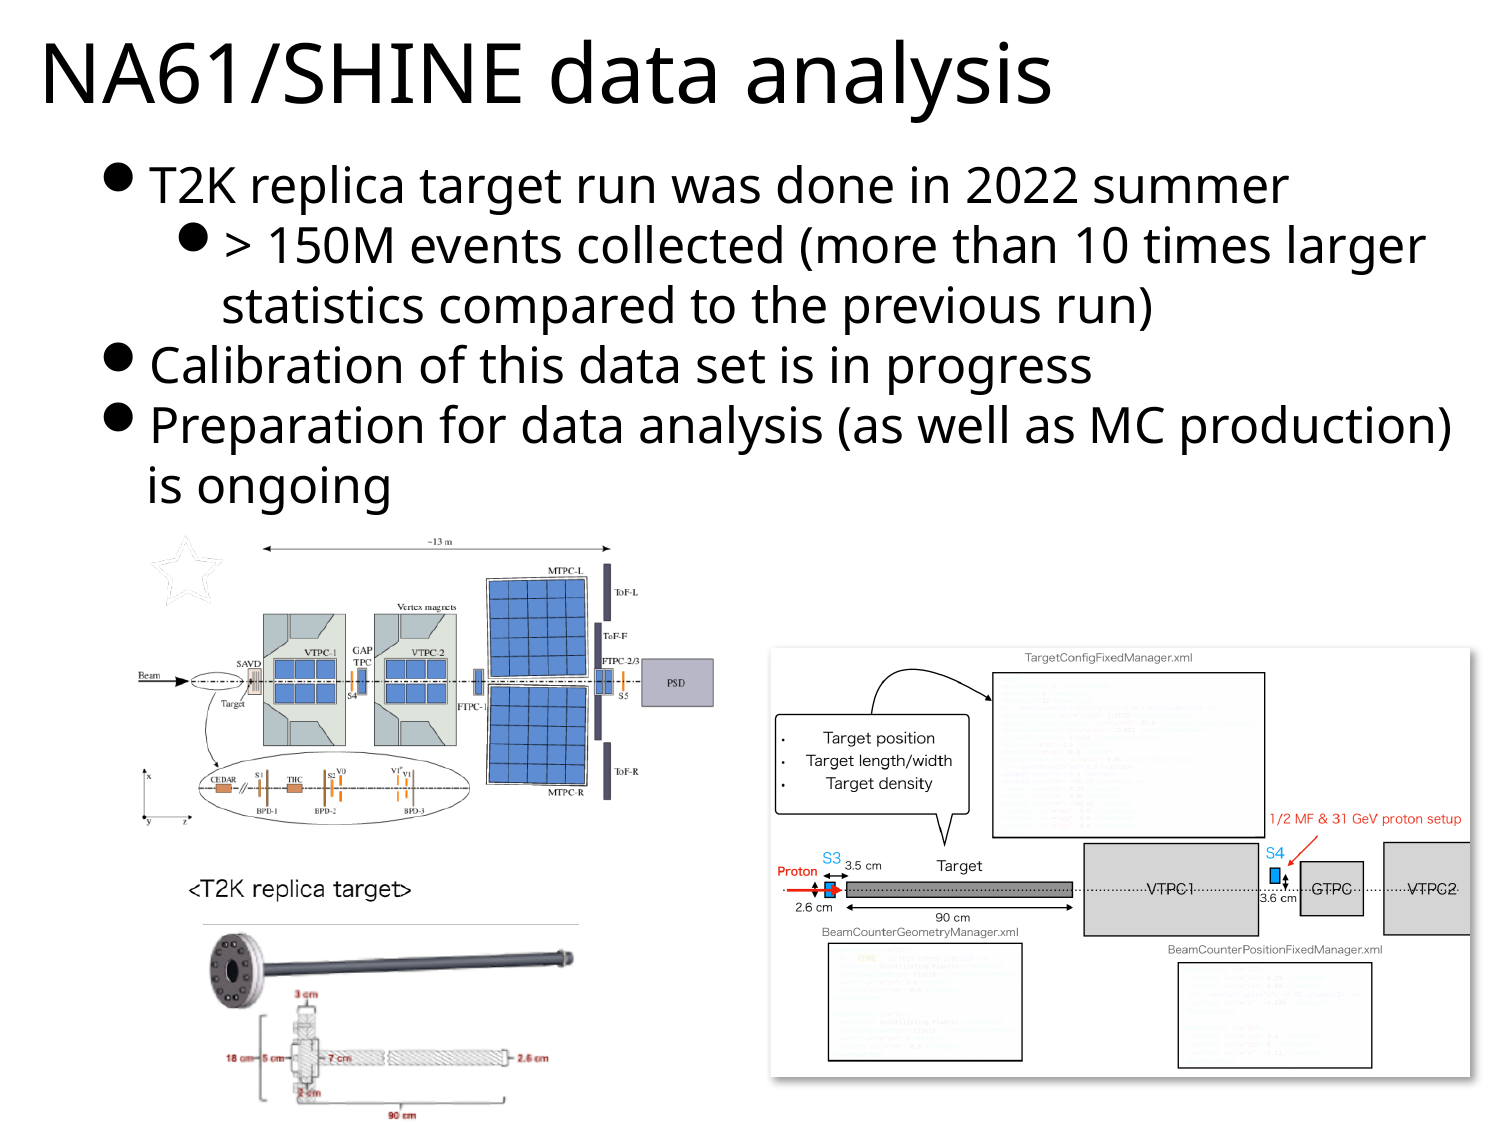

# NA61/SHINE data analysis
T2K replica target run was done in 2022 summer
> 150M events collected (more than 10 times larger statistics compared to the previous run)
Calibration of this data set is in progress
Preparation for data analysis (as well as MC production) is ongoing